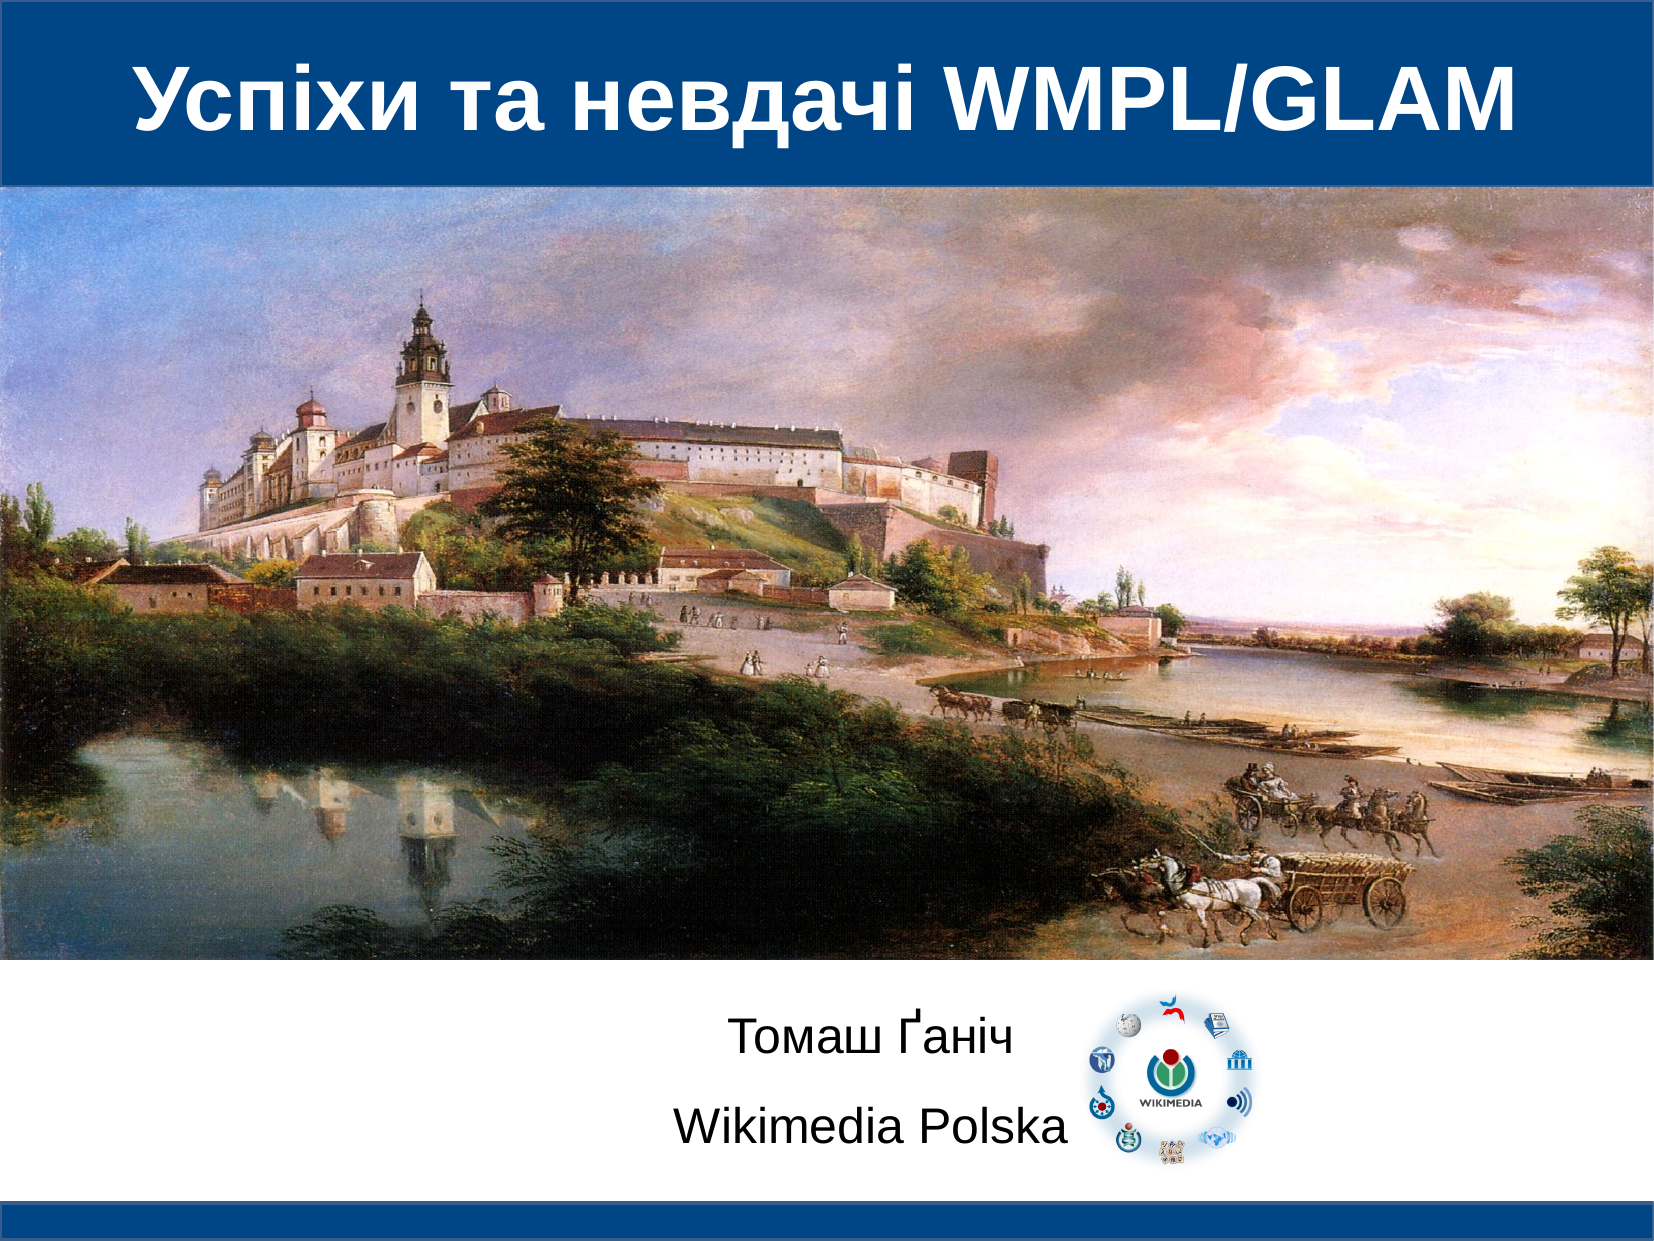

# Успіхи та невдачі WMPL/GLAM
Томаш Ґаніч
Wikimedia Polska